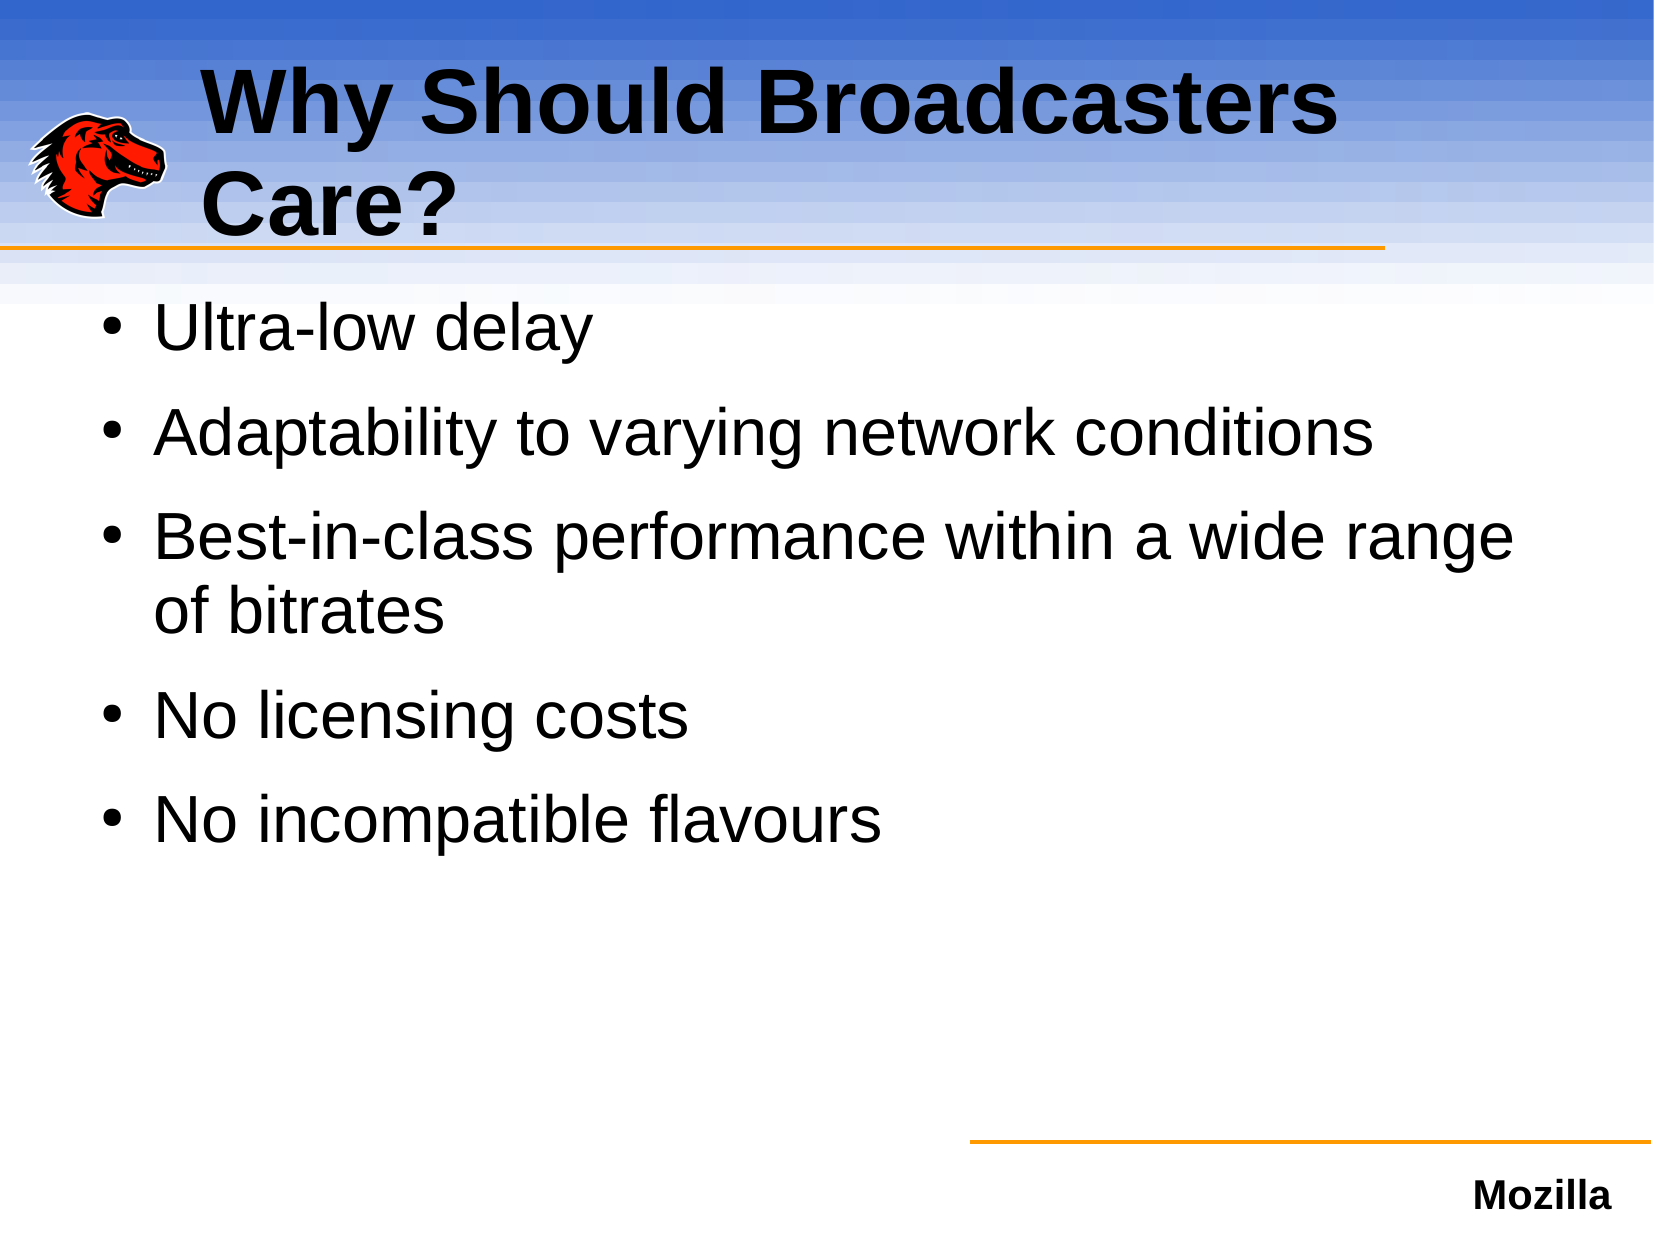

# Why Should Broadcasters Care?
Ultra-low delay
Adaptability to varying network conditions
Best-in-class performance within a wide range of bitrates
No licensing costs
No incompatible flavours